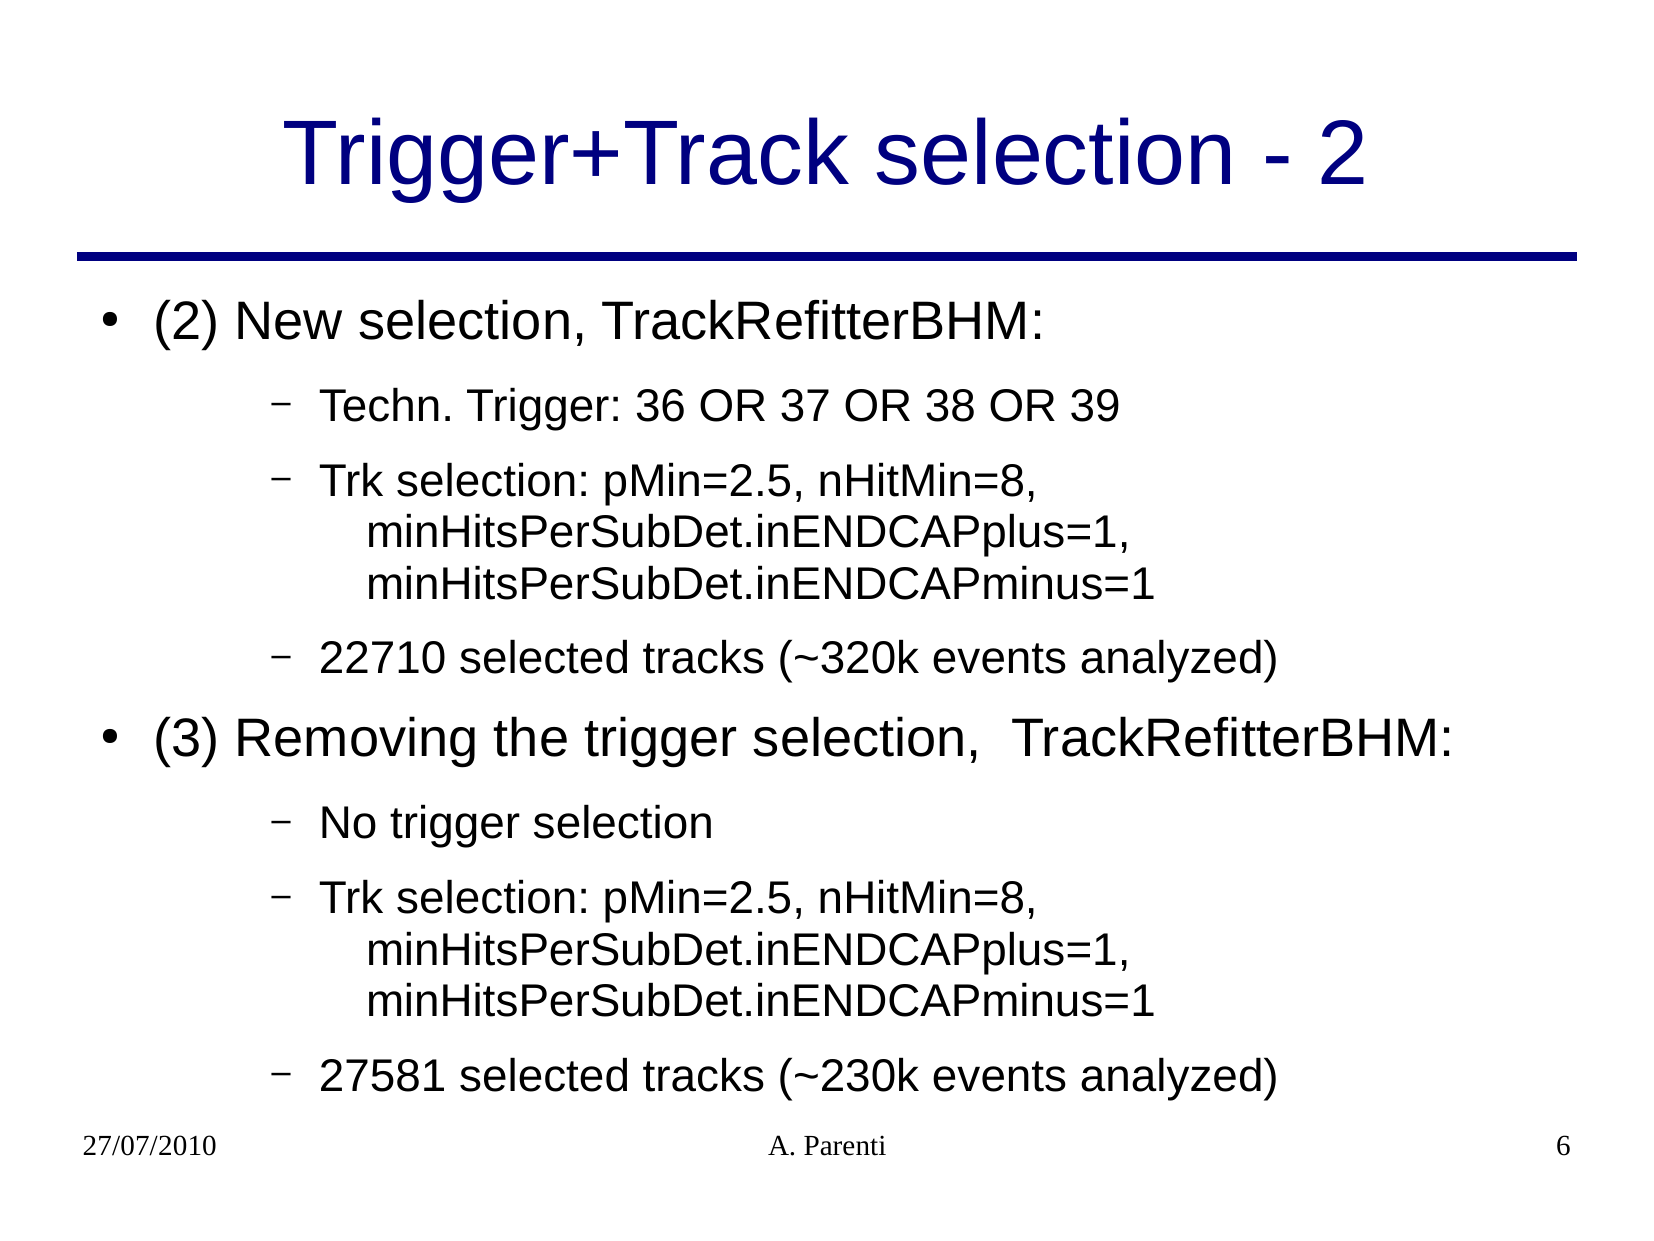

# Trigger+Track selection - 2
(2) New selection, TrackRefitterBHM:
Techn. Trigger: 36 OR 37 OR 38 OR 39
Trk selection: pMin=2.5, nHitMin=8, minHitsPerSubDet.inENDCAPplus=1, minHitsPerSubDet.inENDCAPminus=1
22710 selected tracks (~320k events analyzed)
(3) Removing the trigger selection, TrackRefitterBHM:
No trigger selection
Trk selection: pMin=2.5, nHitMin=8, minHitsPerSubDet.inENDCAPplus=1, minHitsPerSubDet.inENDCAPminus=1
27581 selected tracks (~230k events analyzed)
6